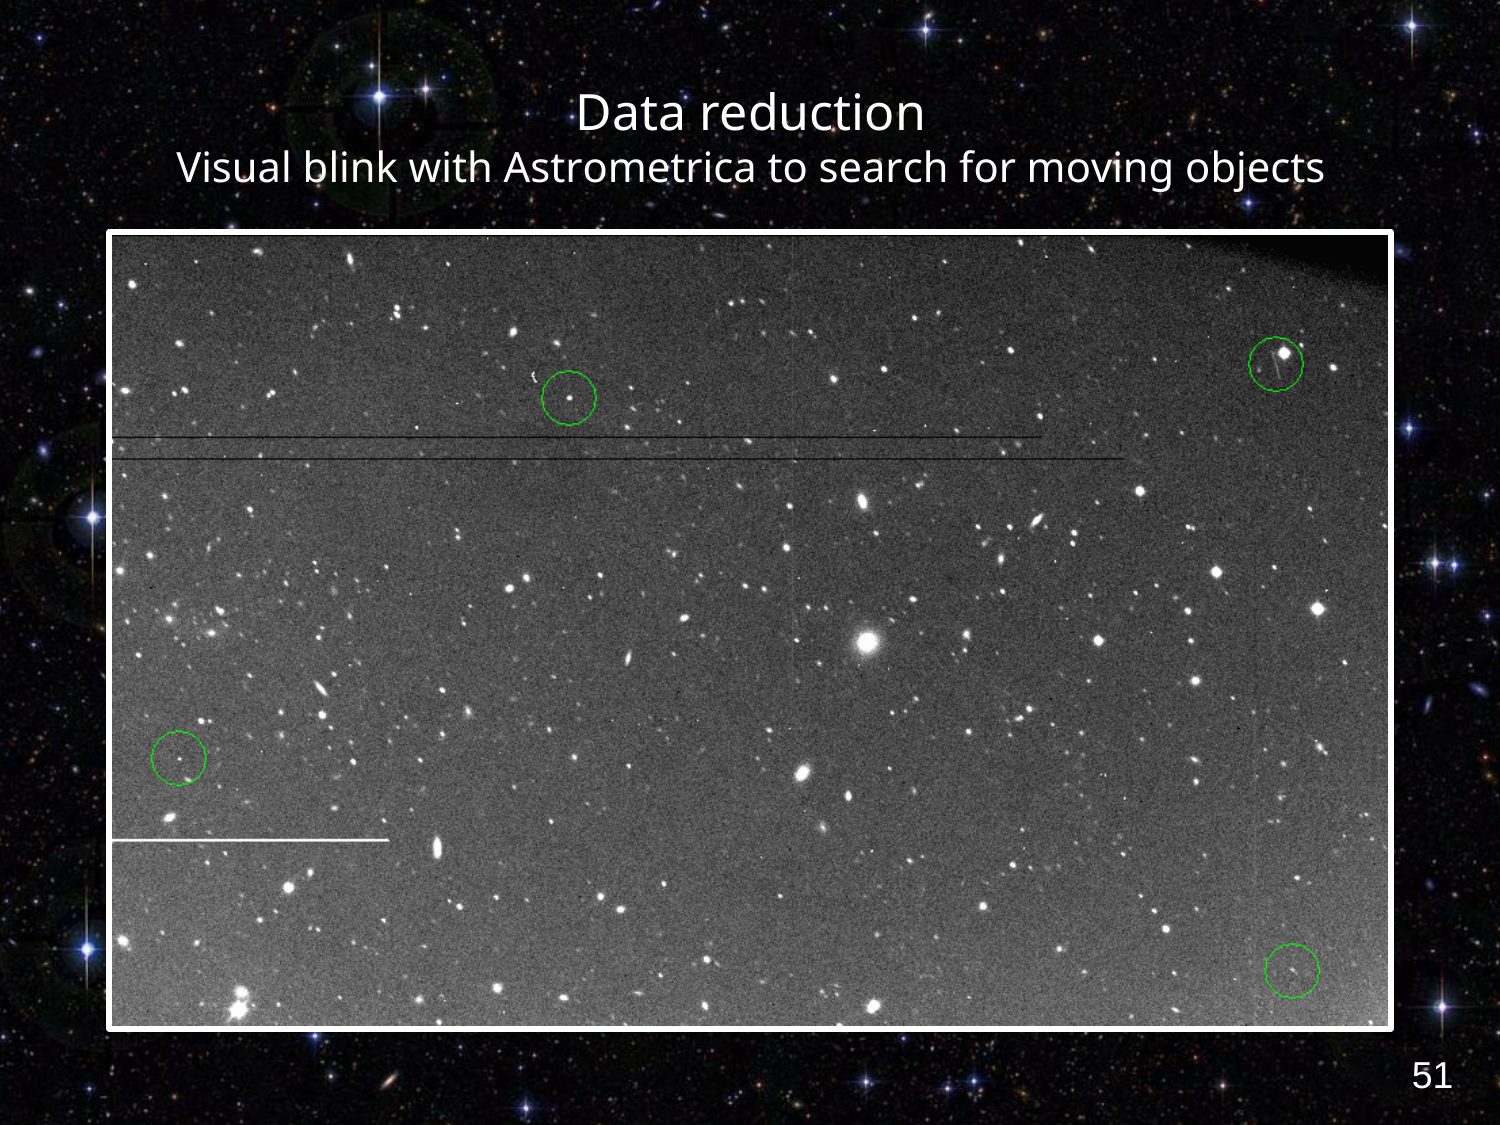

Data reduction
Visual blink with Astrometrica to search for moving objects
51